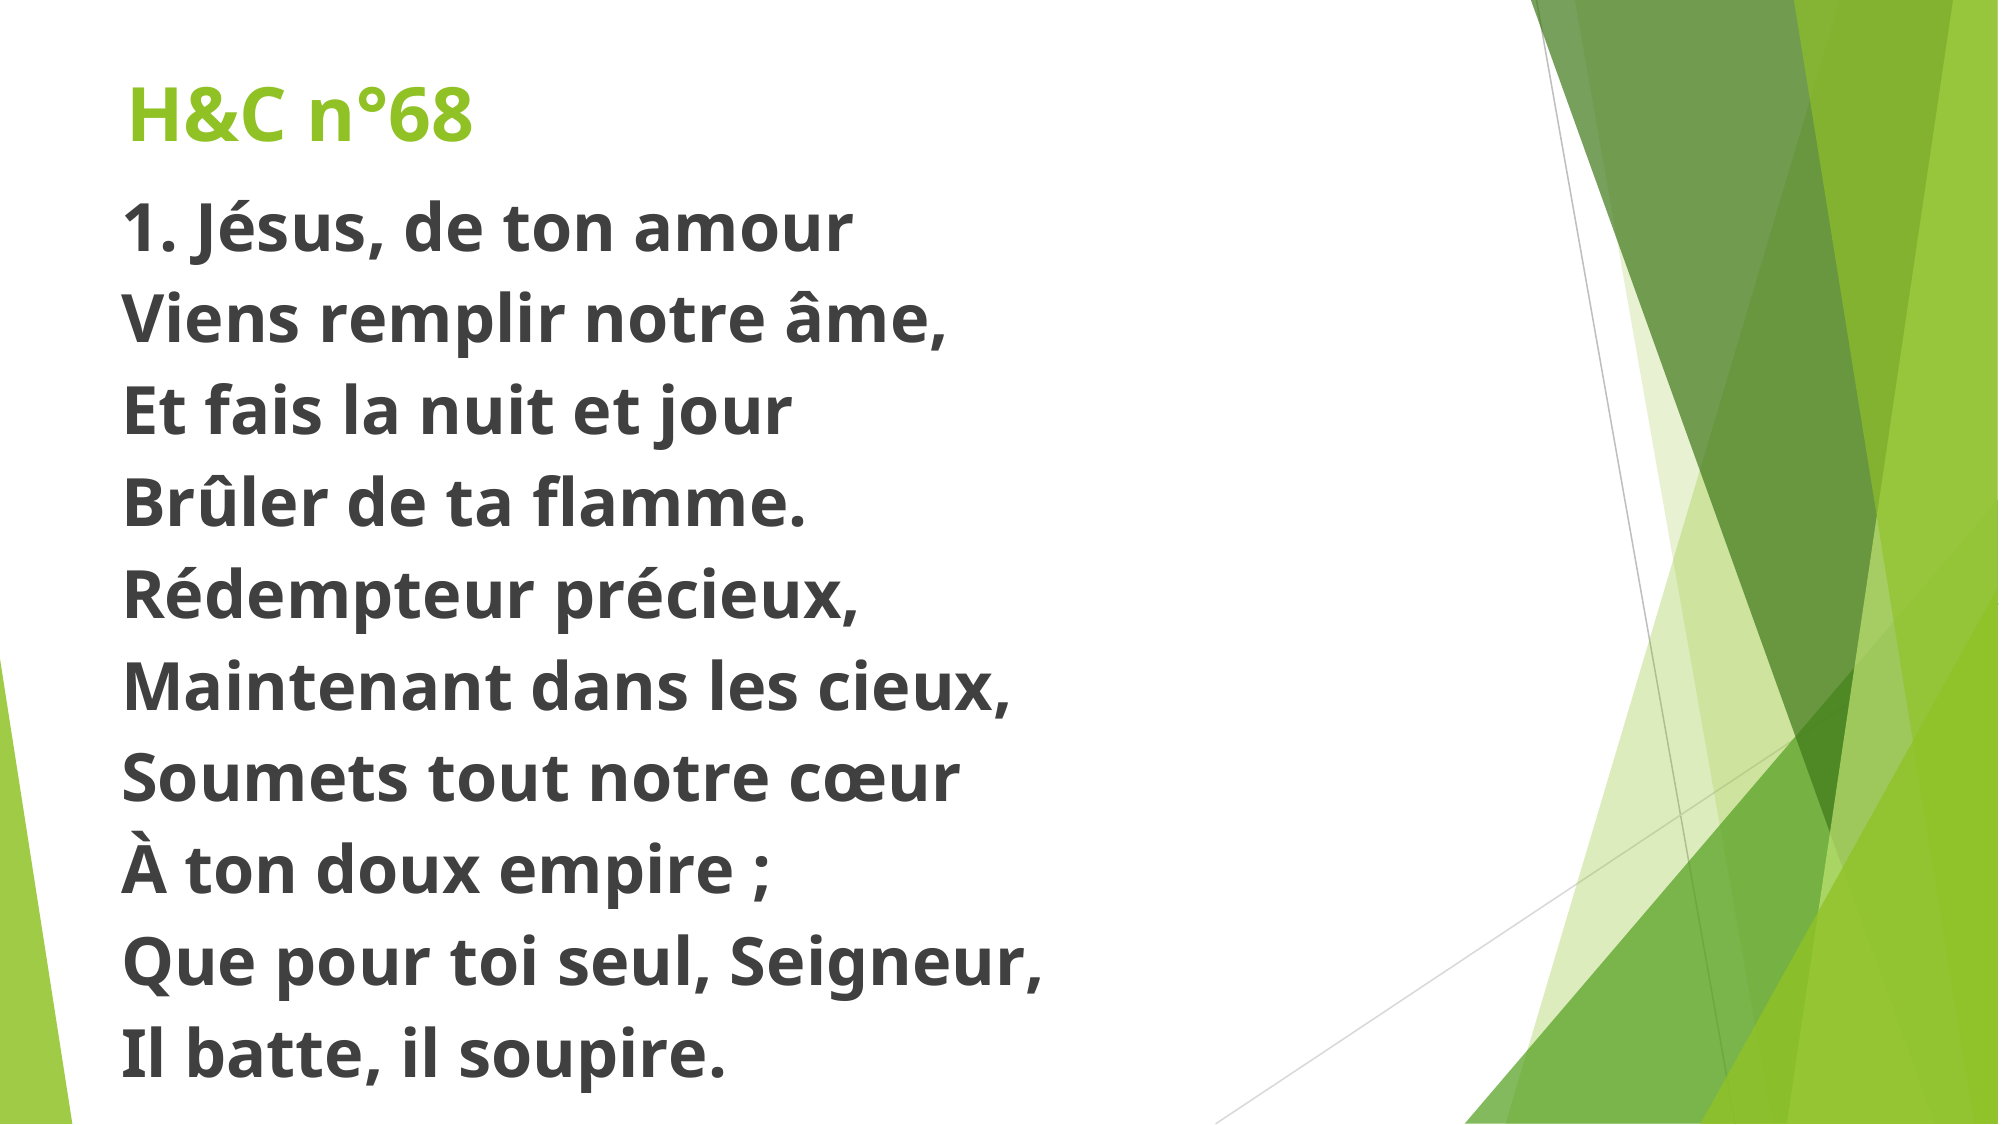

H&C n°68
1. Jésus, de ton amour
Viens remplir notre âme,
Et fais la nuit et jour
Brûler de ta flamme.
Rédempteur précieux,
Maintenant dans les cieux,
Soumets tout notre cœur
À ton doux empire ;
Que pour toi seul, Seigneur,
Il batte, il soupire.